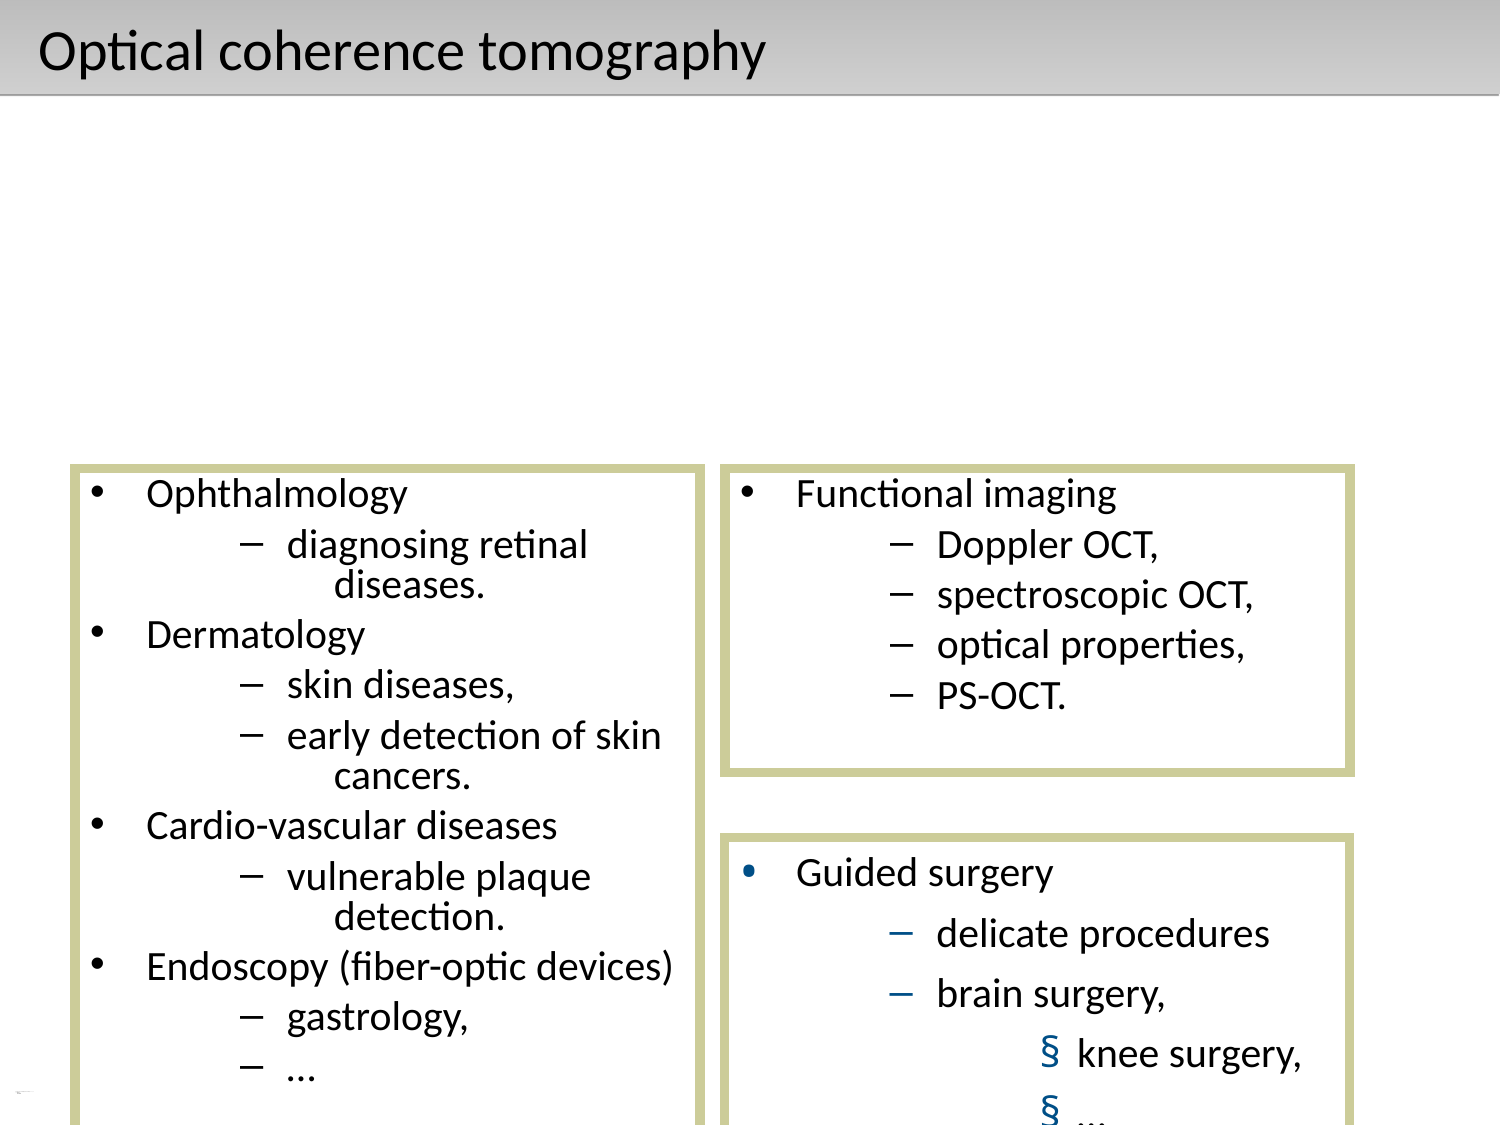

# Optical coherence tomography
Ophthalmology
diagnosing retinal diseases.
Dermatology
skin diseases,
early detection of skin cancers.
Cardio-vascular diseases
vulnerable plaque detection.
Endoscopy (fiber-optic devices)
gastrology,
…
Functional imaging
Doppler OCT,
spectroscopic OCT,
optical properties,
PS-OCT.
Guided surgery
delicate procedures
brain surgery,
knee surgery,
…
Three-dimensional imaging technique with ultrahigh spatial resolution even in highly scattering media
Based on measurements of the reflected light from tissue discontinuities
e.g. the epidermis-dermis junction.
Based on interferometry
involves interference between the reflected light and the reference beam